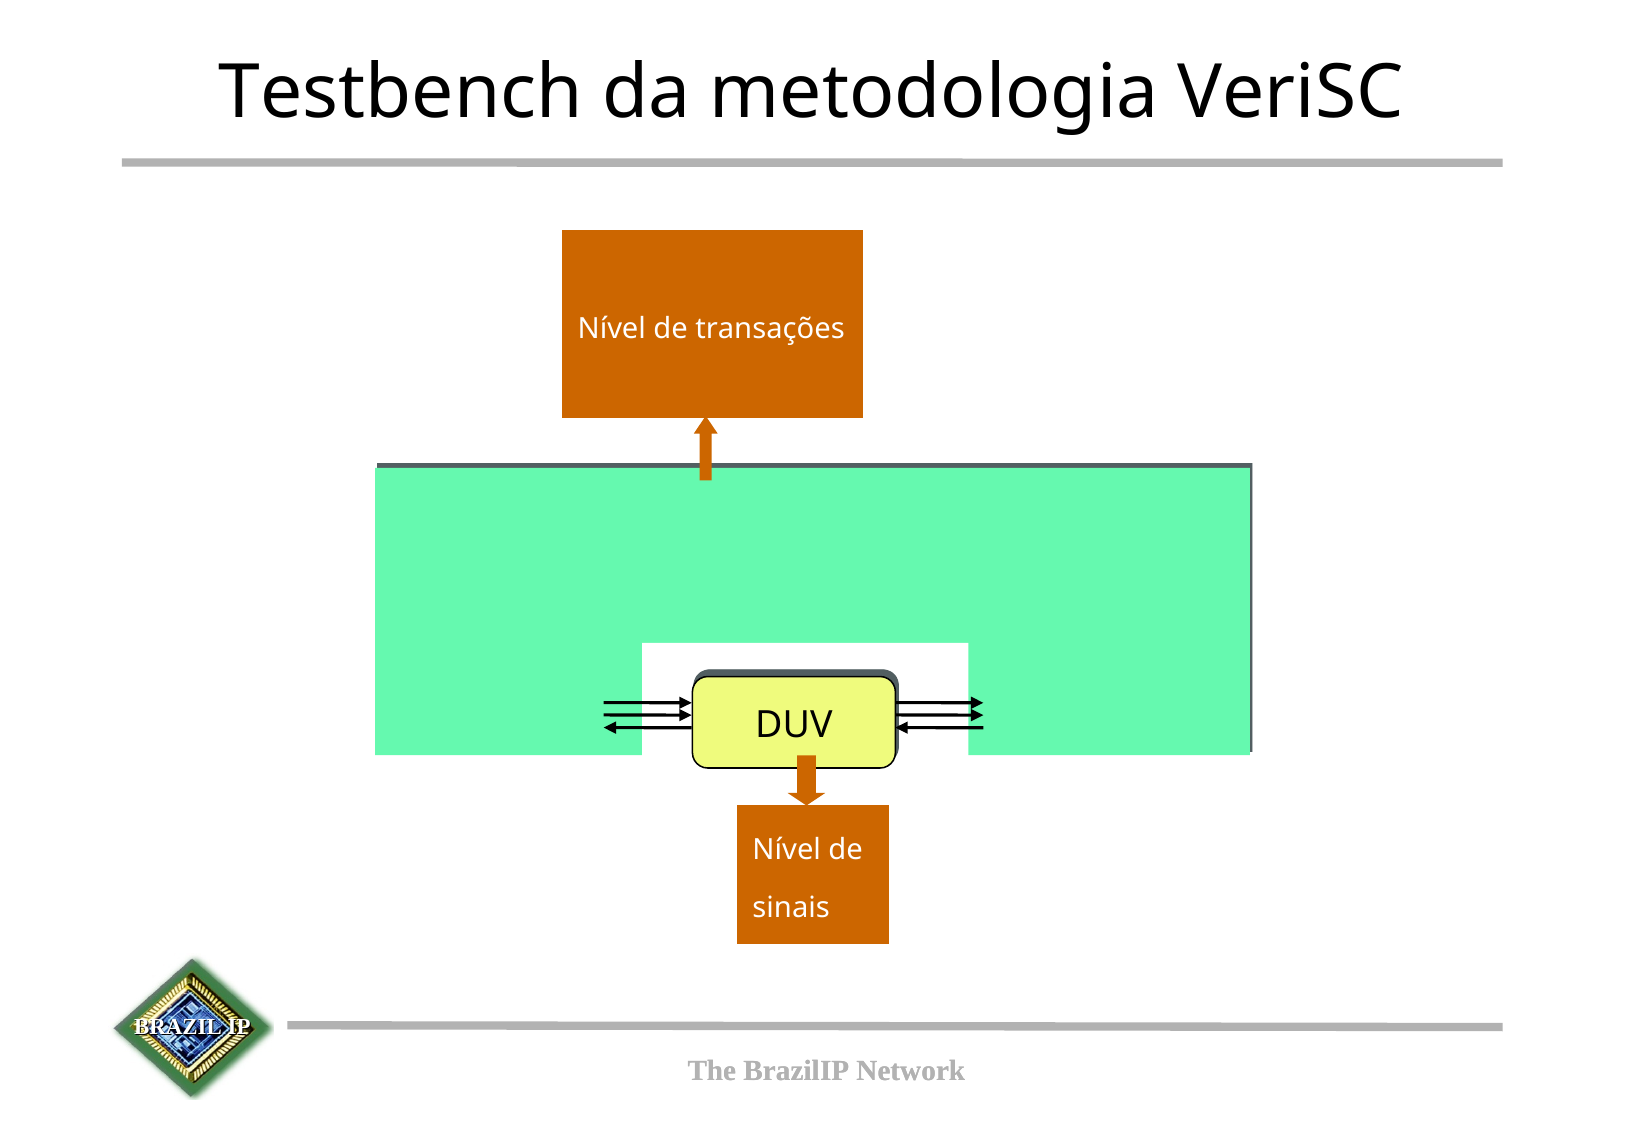

# Testbench da metodologia VeriSC
Nível de transações
DUV
Nível de
sinais